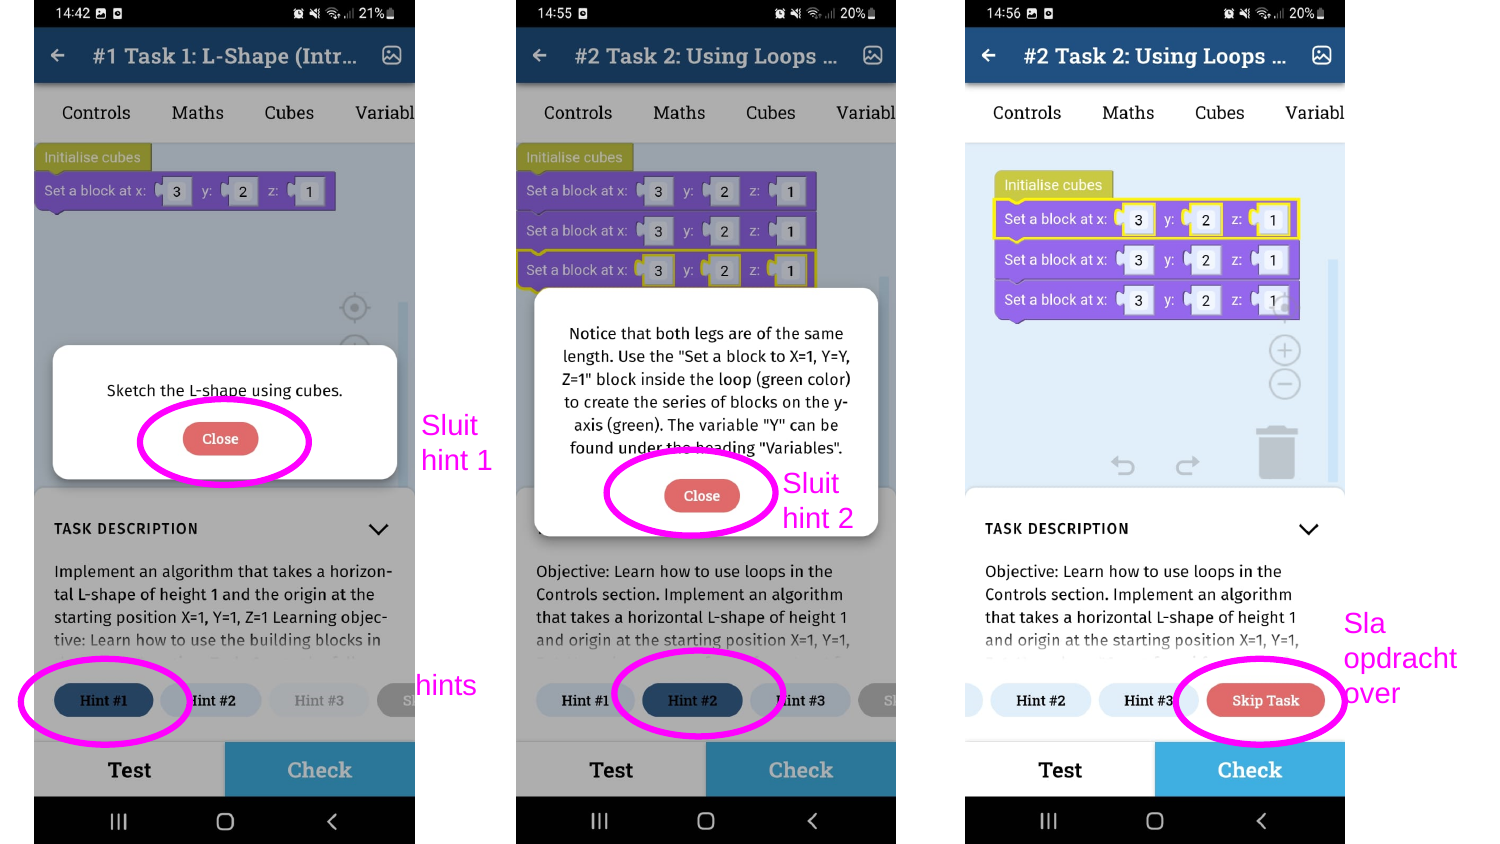

Sluit
hint 1
Sluit
hint 2
Sla opdracht over
hints